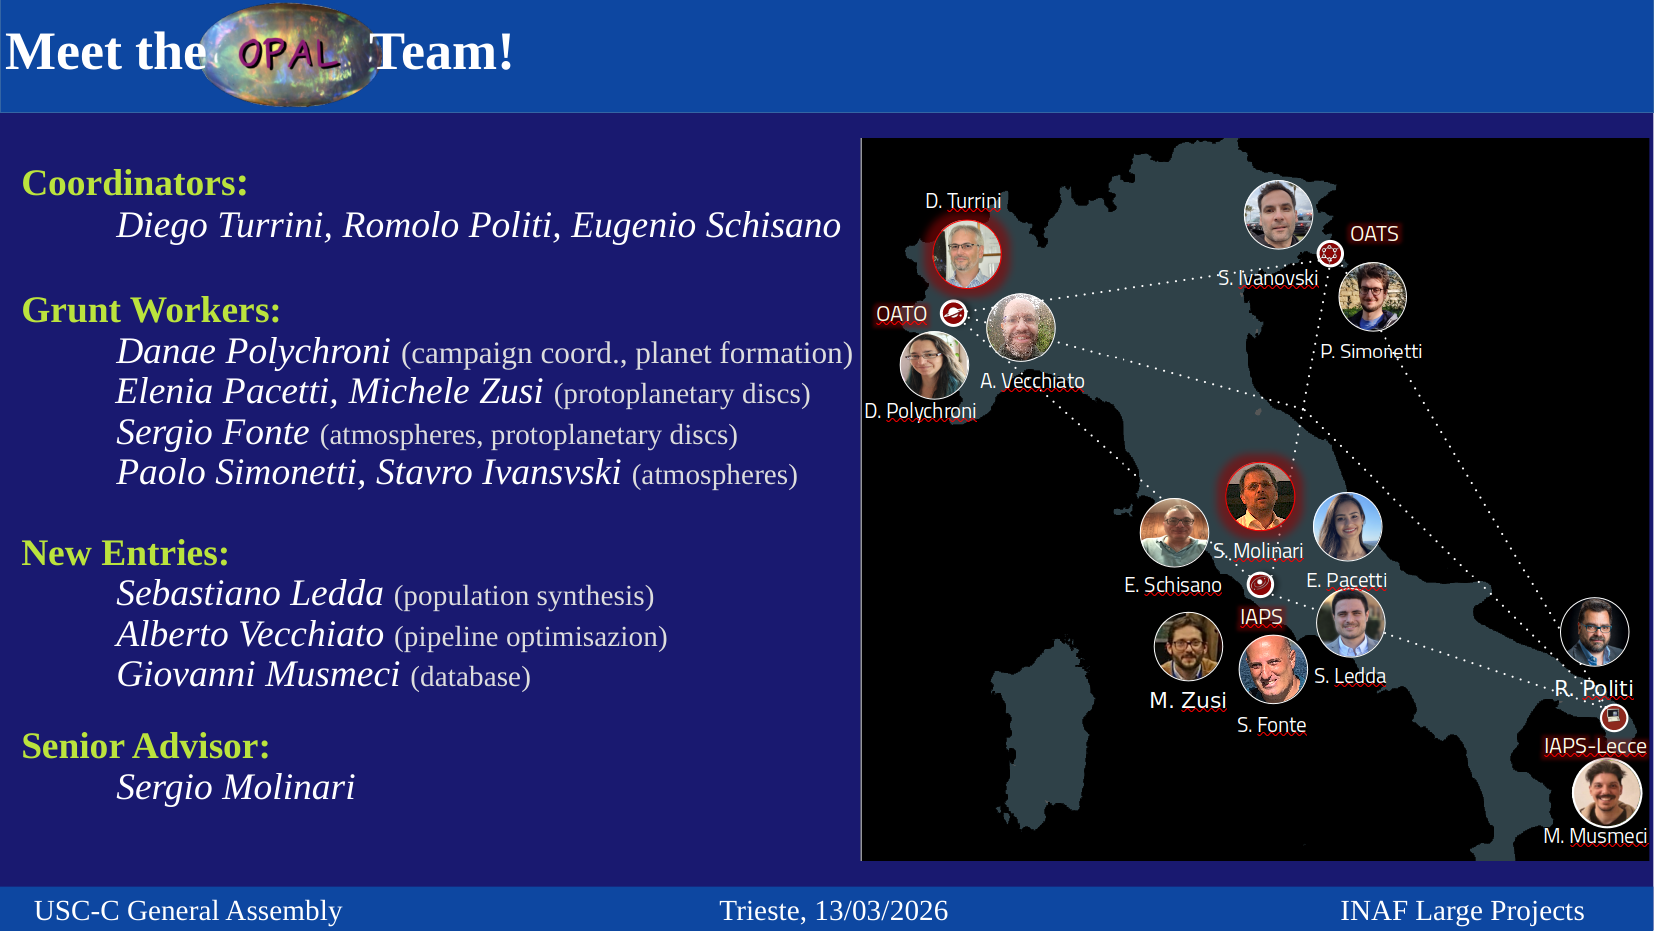

Meet the Team!
Coordinators:
 Diego Turrini, Romolo Politi, Eugenio Schisano
Grunt Workers:
 Danae Polychroni (campaign coord., planet formation)
 Elenia Pacetti, Michele Zusi (protoplanetary discs)
 Sergio Fonte (atmospheres, protoplanetary discs)
 Paolo Simonetti, Stavro Ivansvski (atmospheres)
New Entries:
 Sebastiano Ledda (population synthesis)
 Alberto Vecchiato (pipeline optimisazion)
 Giovanni Musmeci (database)
Senior Advisor:
 Sergio Molinari
USC-C General Assembly Trieste, 13/03/2026 INAF Large Projects